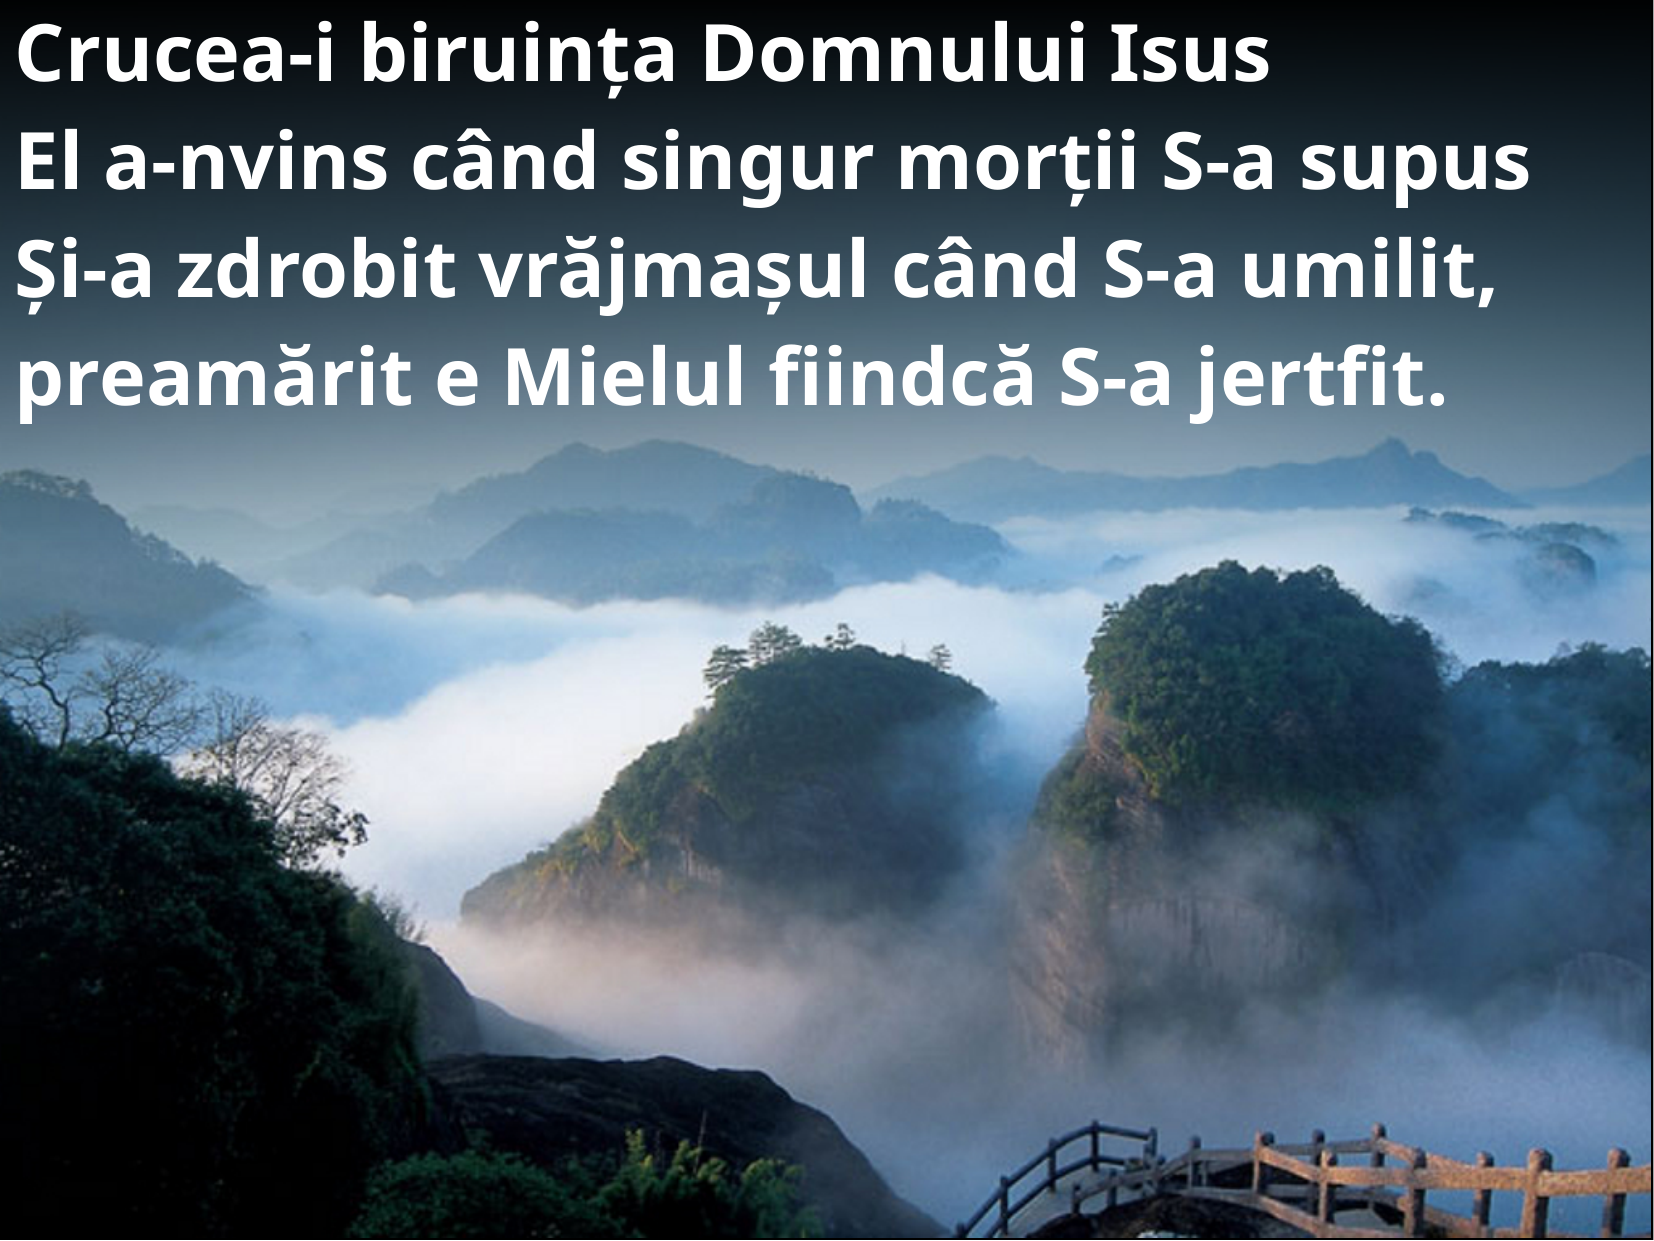

Crucea-i biruinţa Domnului Isus
El a-nvins când singur morţii S-a supus
Şi-a zdrobit vrăjmaşul când S-a umilit, preamărit e Mielul fiindcă S-a jertfit.